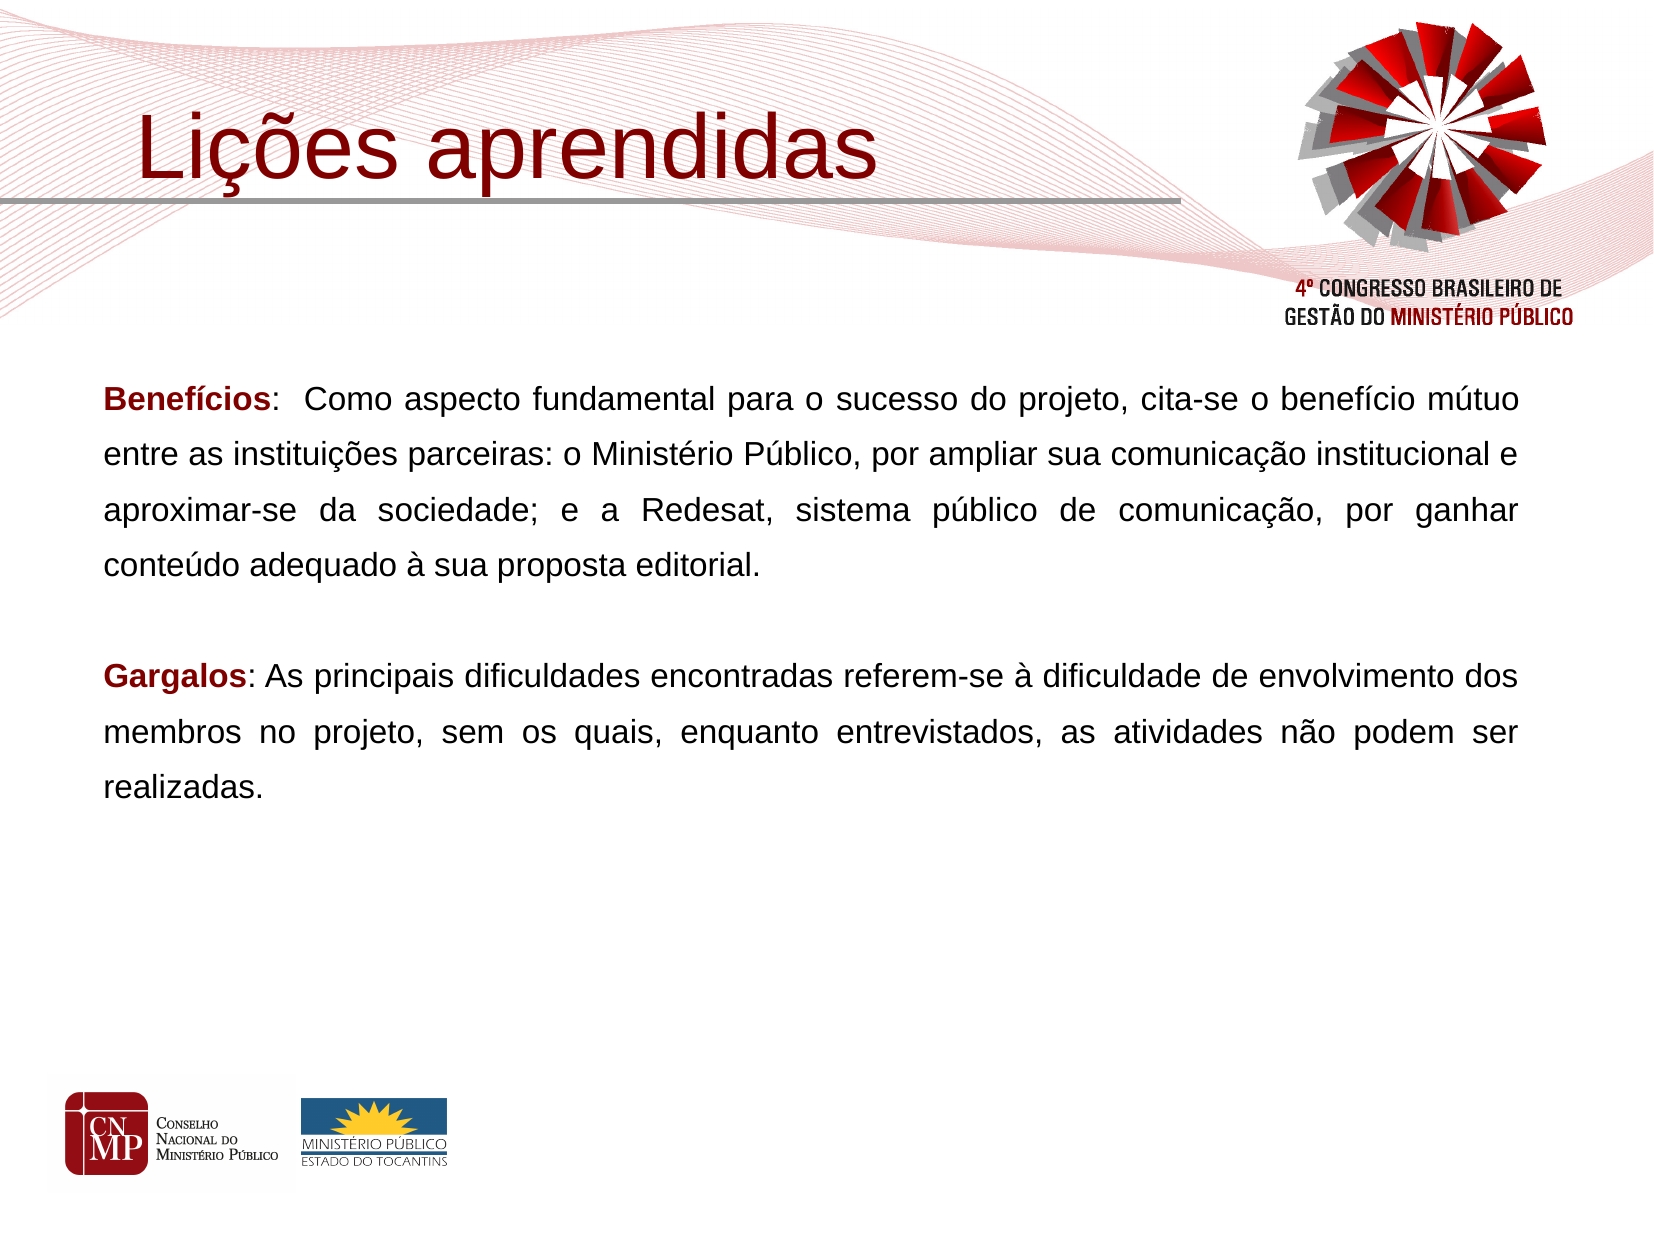

Lições aprendidas
Benefícios: Como aspecto fundamental para o sucesso do projeto, cita-se o benefício mútuo entre as instituições parceiras: o Ministério Público, por ampliar sua comunicação institucional e aproximar-se da sociedade; e a Redesat, sistema público de comunicação, por ganhar conteúdo adequado à sua proposta editorial.
Gargalos: As principais dificuldades encontradas referem-se à dificuldade de envolvimento dos membros no projeto, sem os quais, enquanto entrevistados, as atividades não podem ser realizadas.